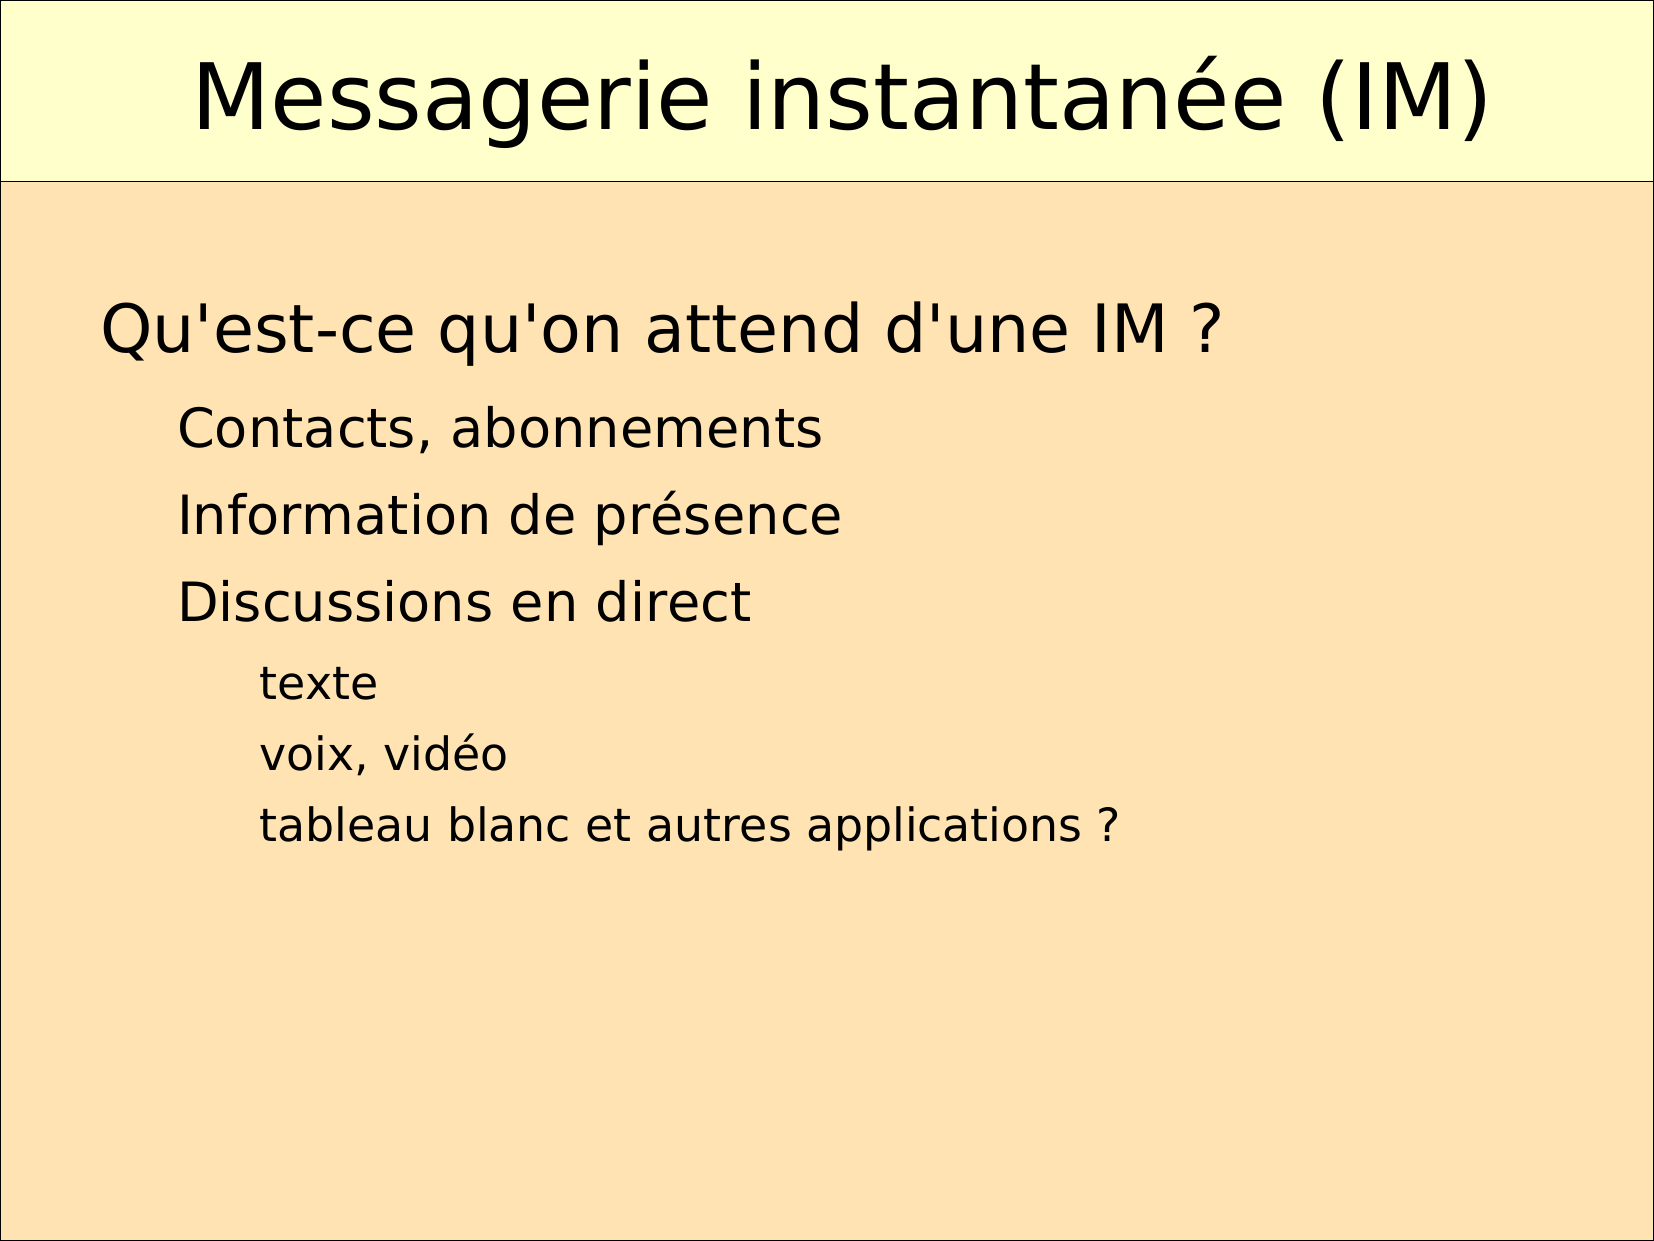

# Messagerie instantanée (IM)
Qu'est-ce qu'on attend d'une IM ?
Contacts, abonnements
Information de présence
Discussions en direct
texte
voix, vidéo
tableau blanc et autres applications ?